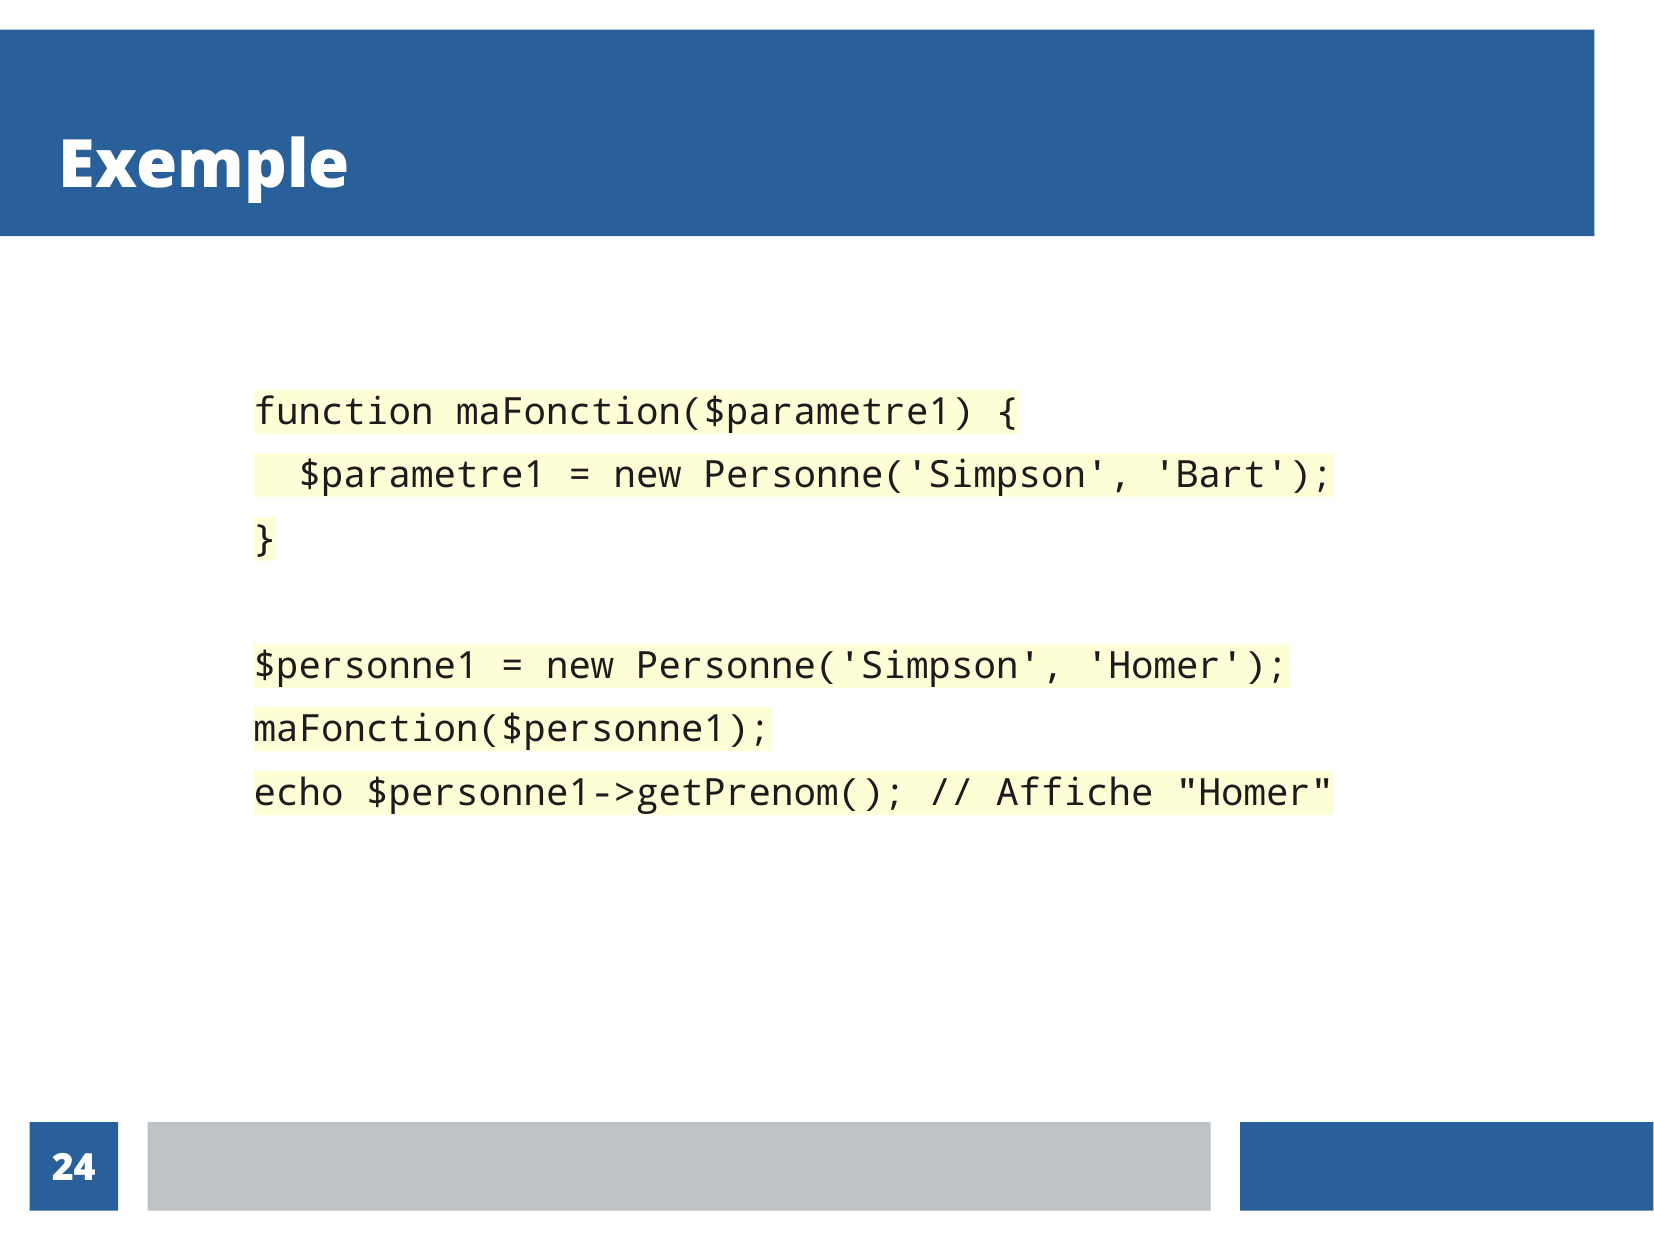

# Exemple
function maFonction($parametre1) {
 $parametre1 = new Personne('Simpson', 'Bart');
}
$personne1 = new Personne('Simpson', 'Homer');
maFonction($personne1);
echo $personne1->getPrenom(); // Affiche "Homer"
24